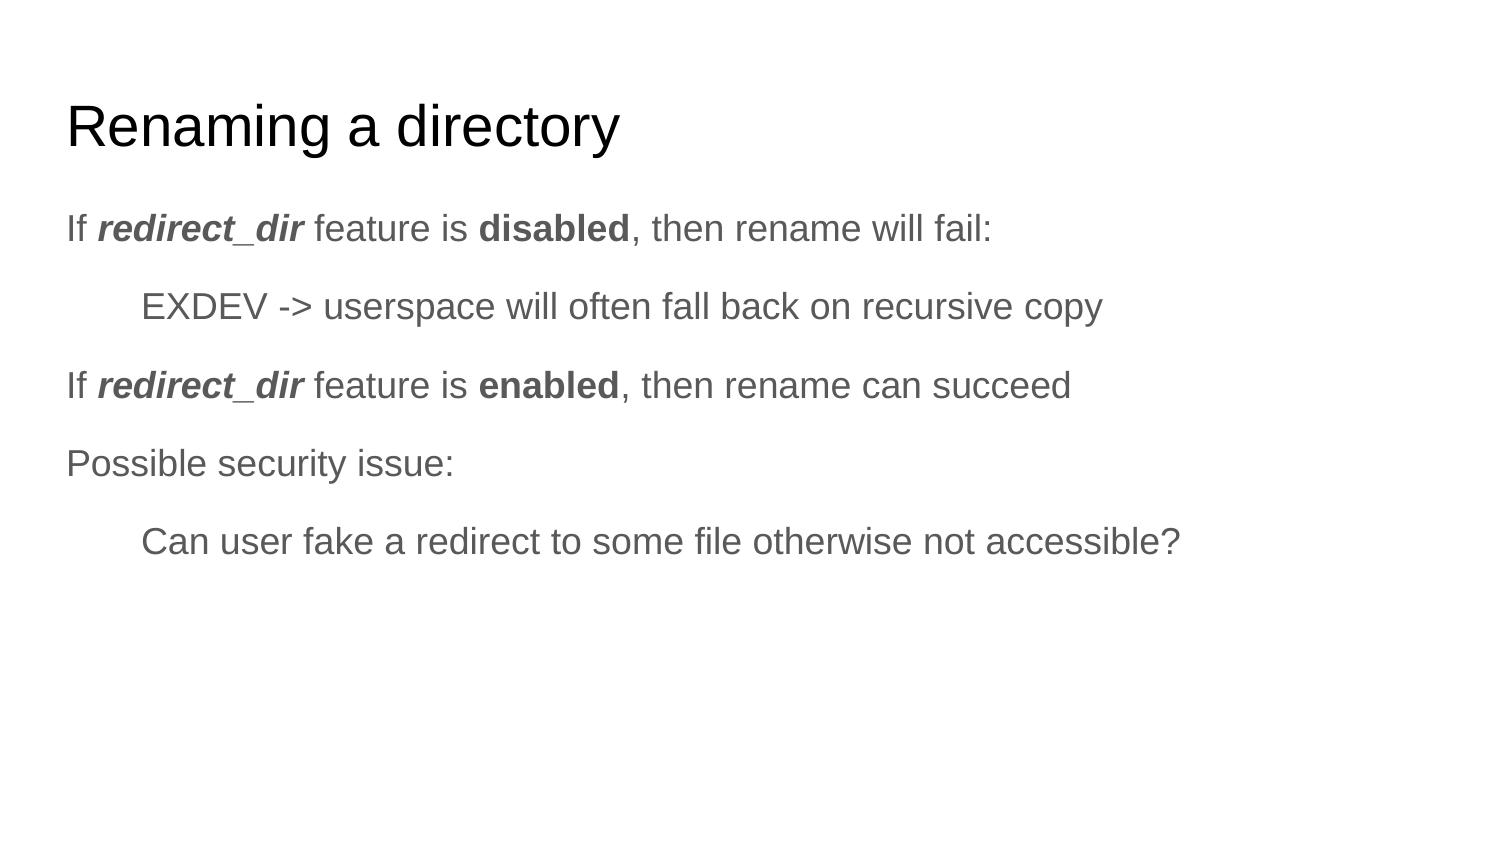

# Renaming a directory
If redirect_dir feature is disabled, then rename will fail:
EXDEV -> userspace will often fall back on recursive copy
If redirect_dir feature is enabled, then rename can succeed
Possible security issue:
Can user fake a redirect to some file otherwise not accessible?